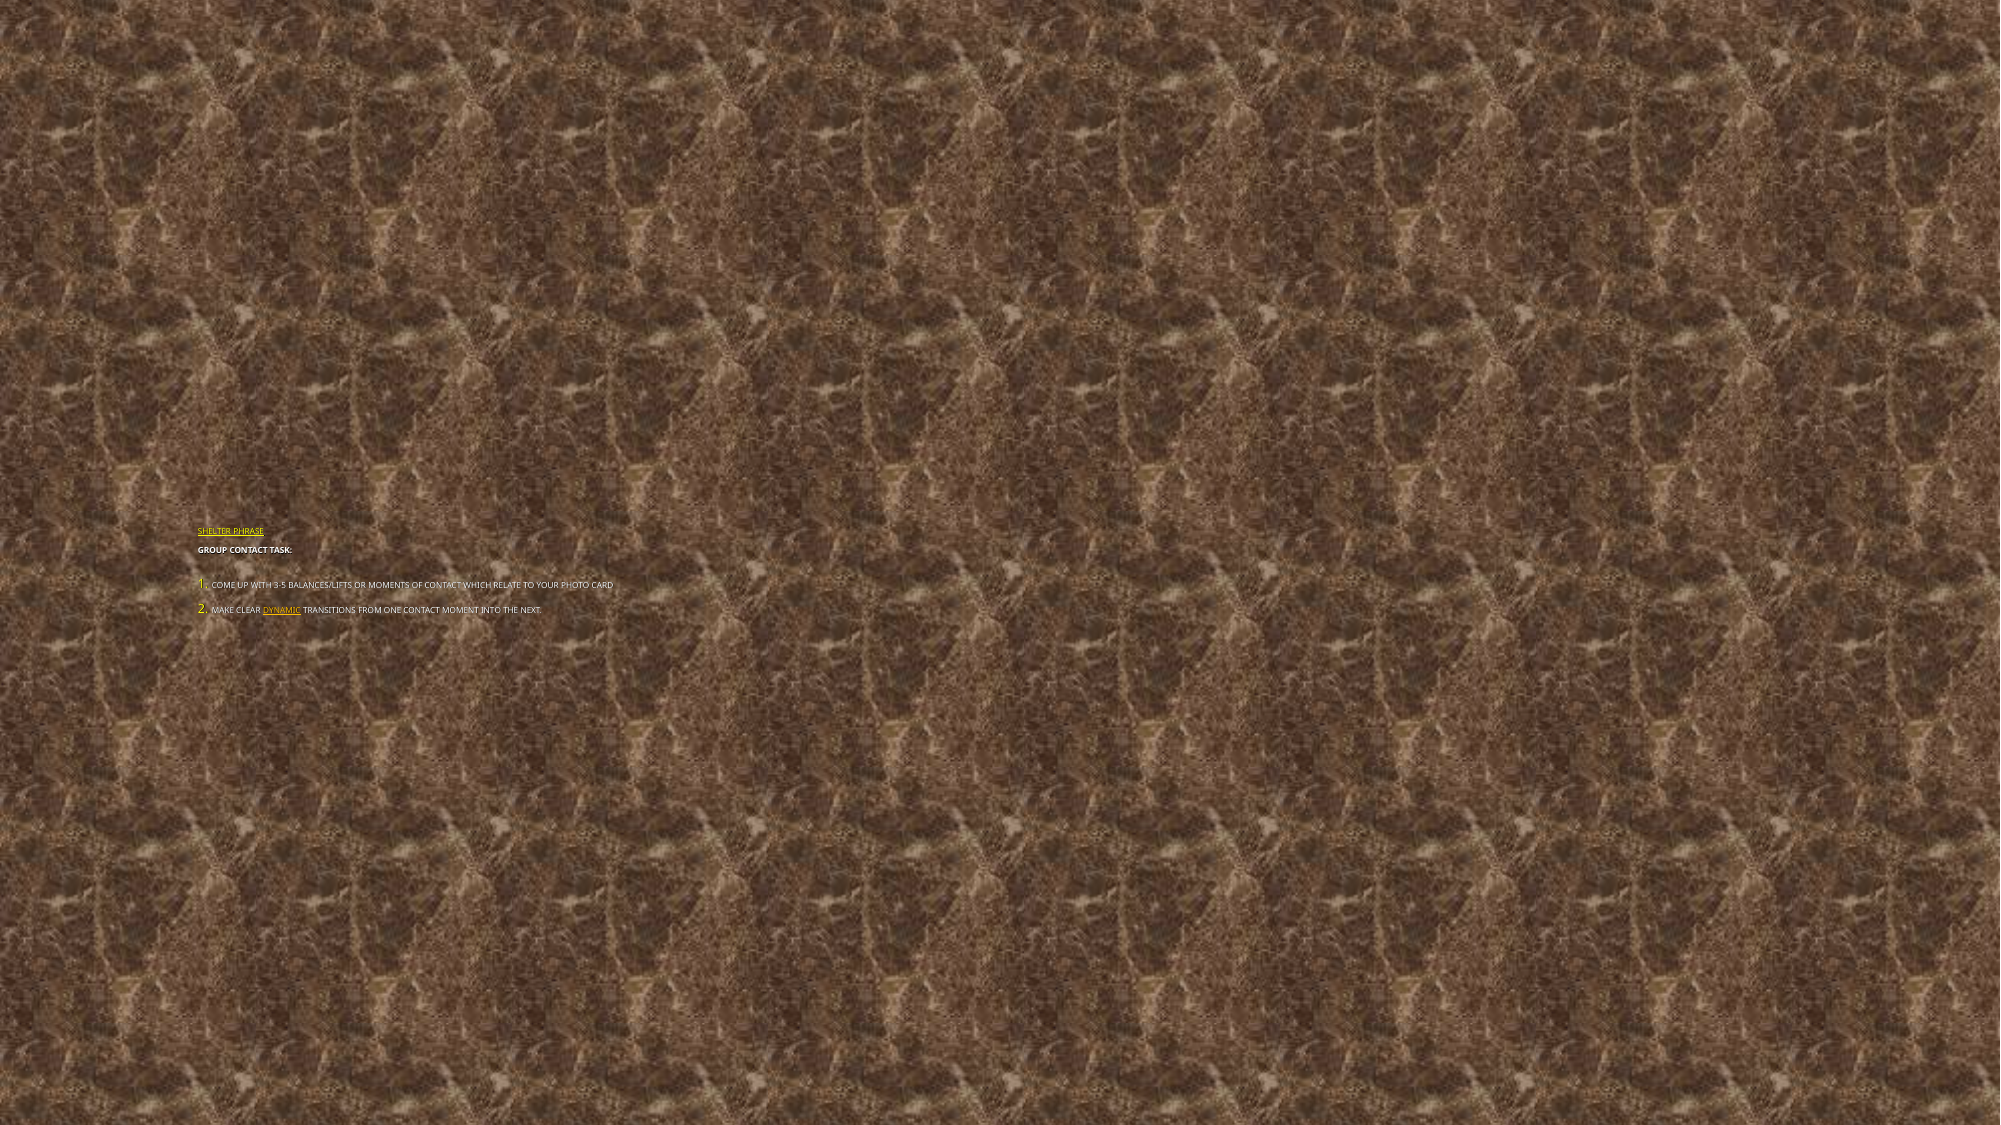

# Shelter phrase GROUP CONTACT TASK: 1. come up with 3-5 balances/lifts or moments of contact which relate to your photo card 2. Make clear dynamic transitions from one contact moment into the next.